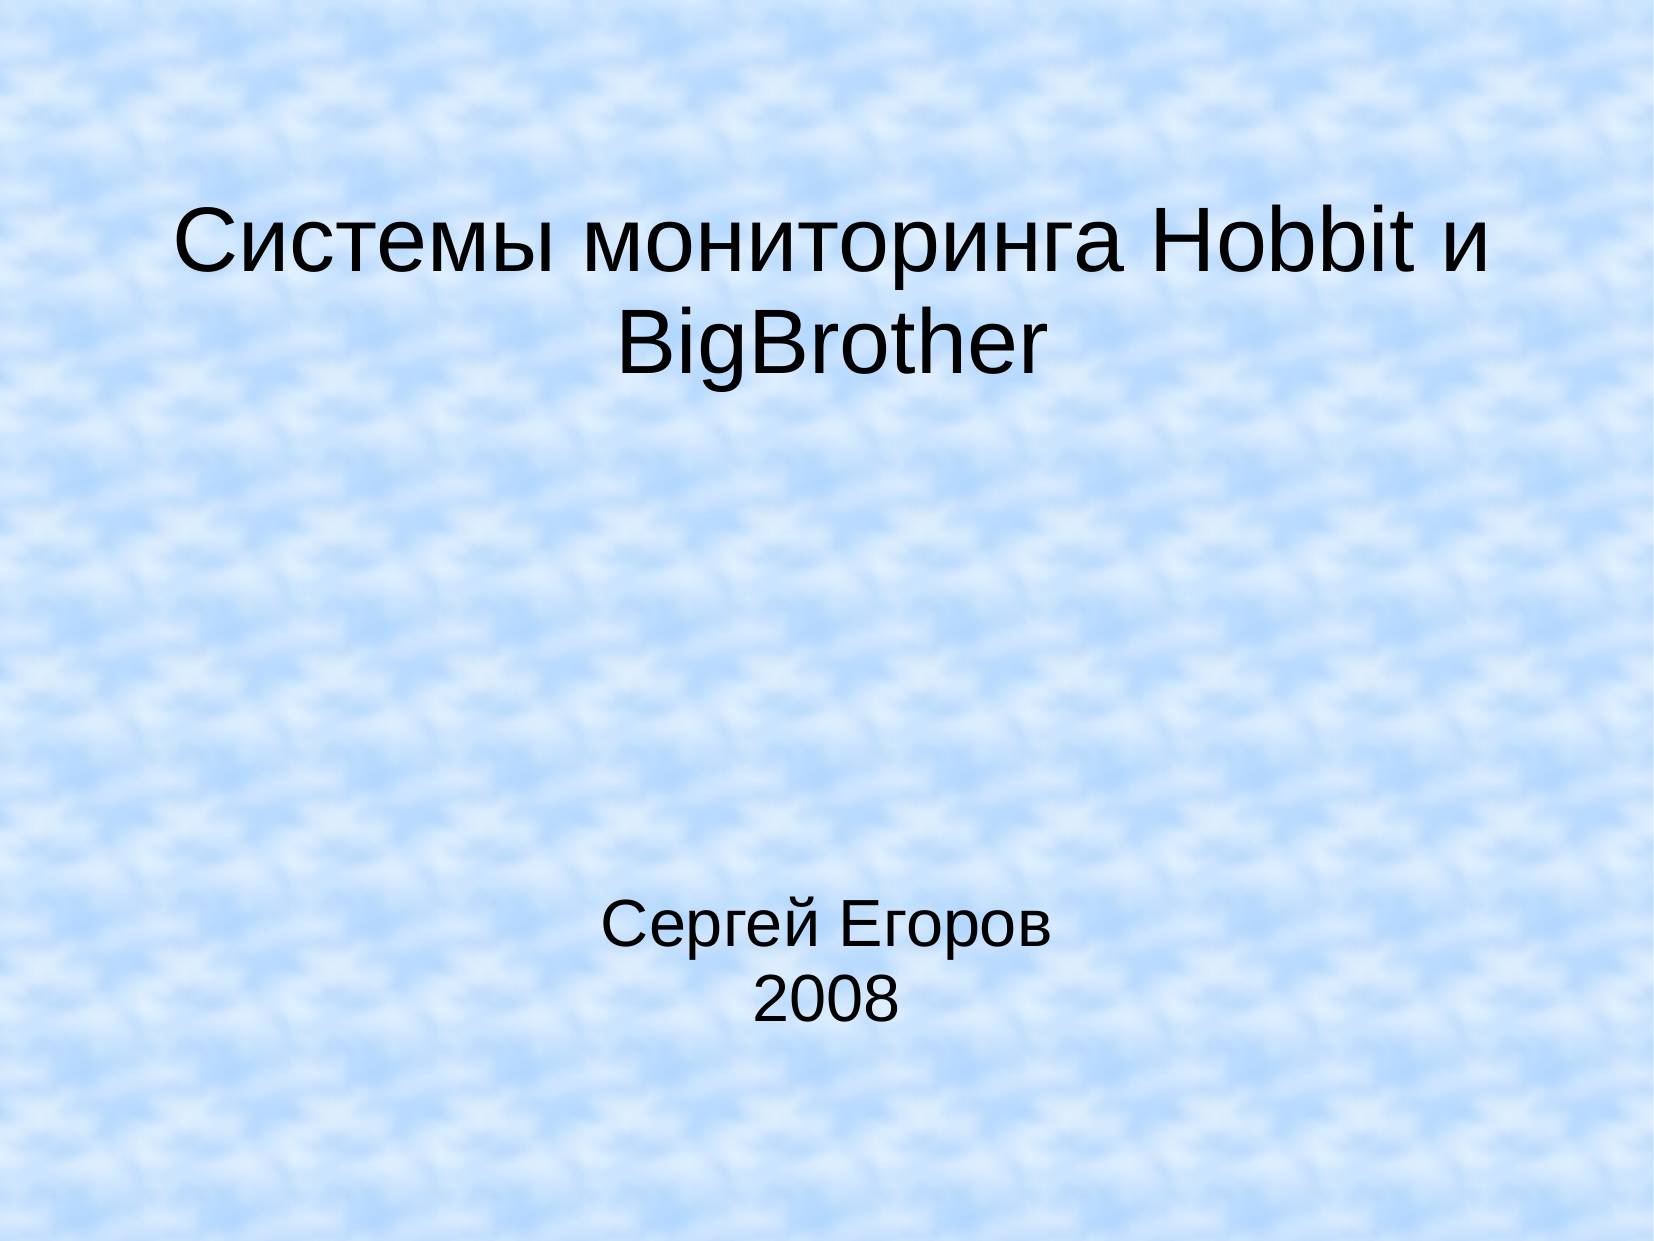

# Системы мониторинга Hobbit и BigBrother
Сергей Егоров
2008